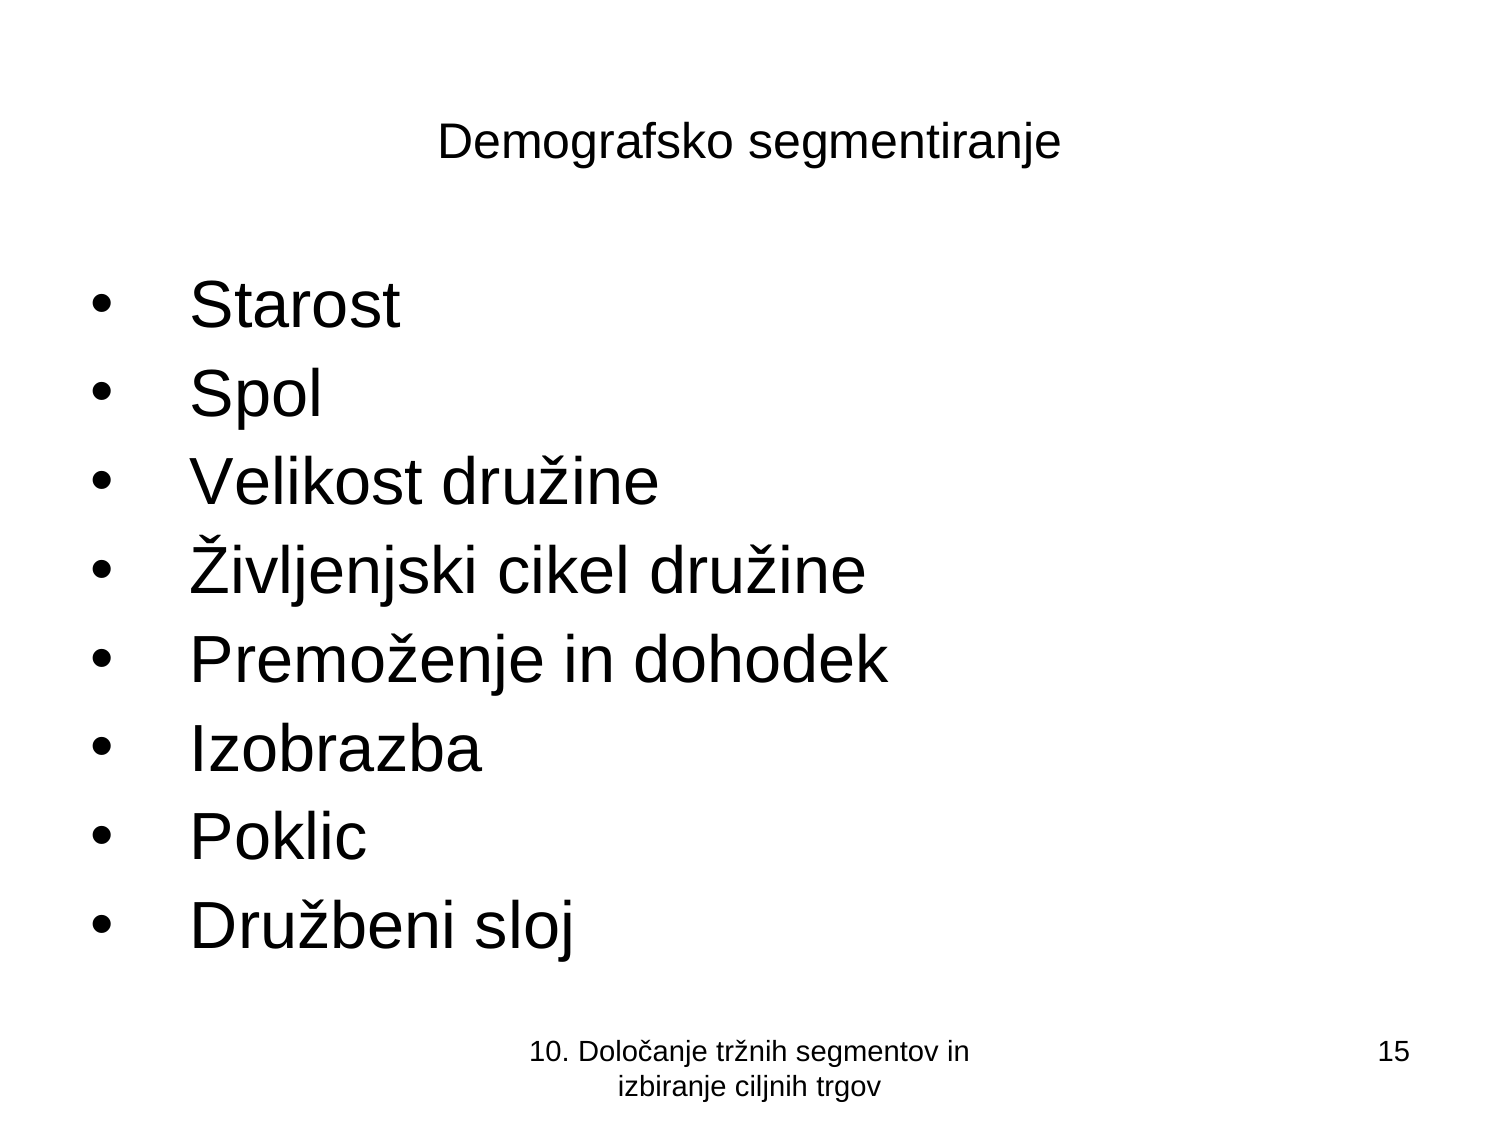

# Demografsko segmentiranje
Starost
Spol
Velikost družine
Življenjski cikel družine
Premoženje in dohodek
Izobrazba
Poklic
Družbeni sloj
10. Določanje tržnih segmentov in izbiranje ciljnih trgov